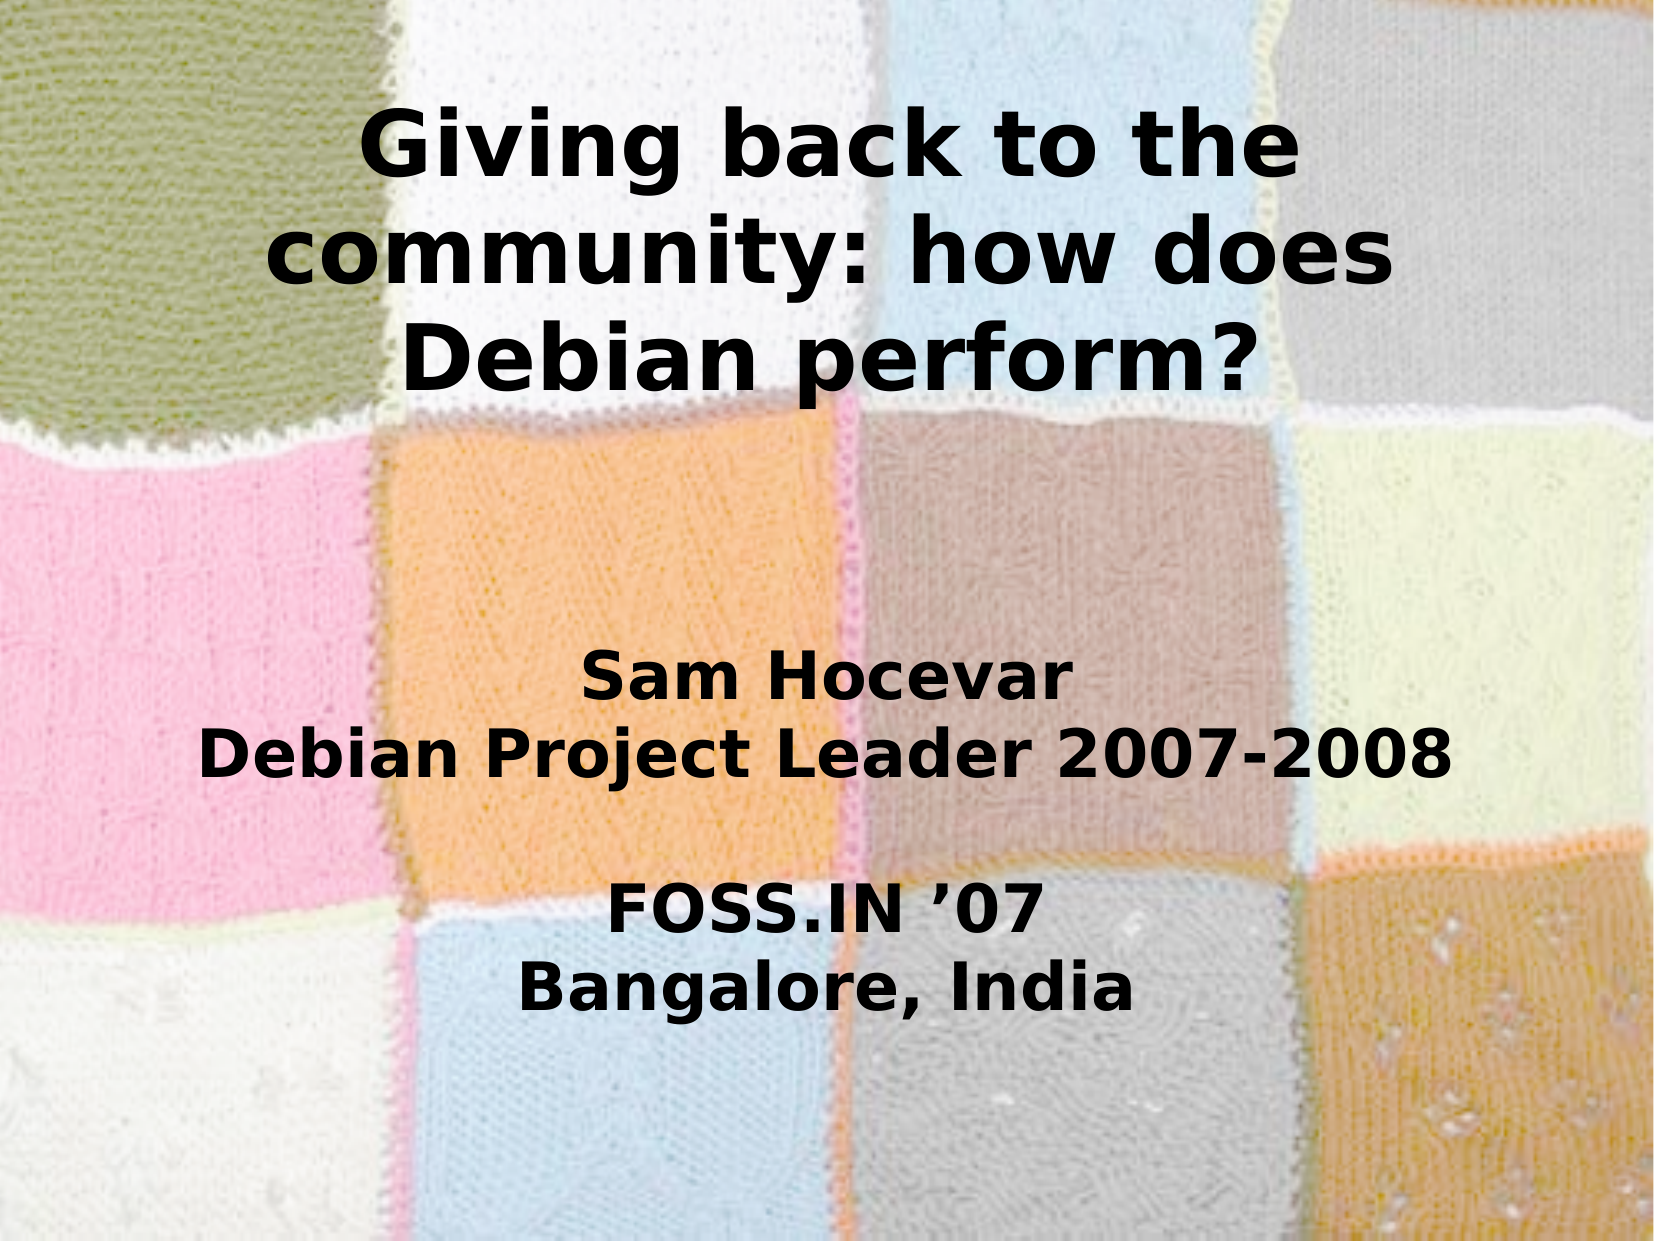

# Giving back to the community: how does Debian perform?
Sam Hocevar
Debian Project Leader 2007-2008
FOSS.IN ’07
Bangalore, India